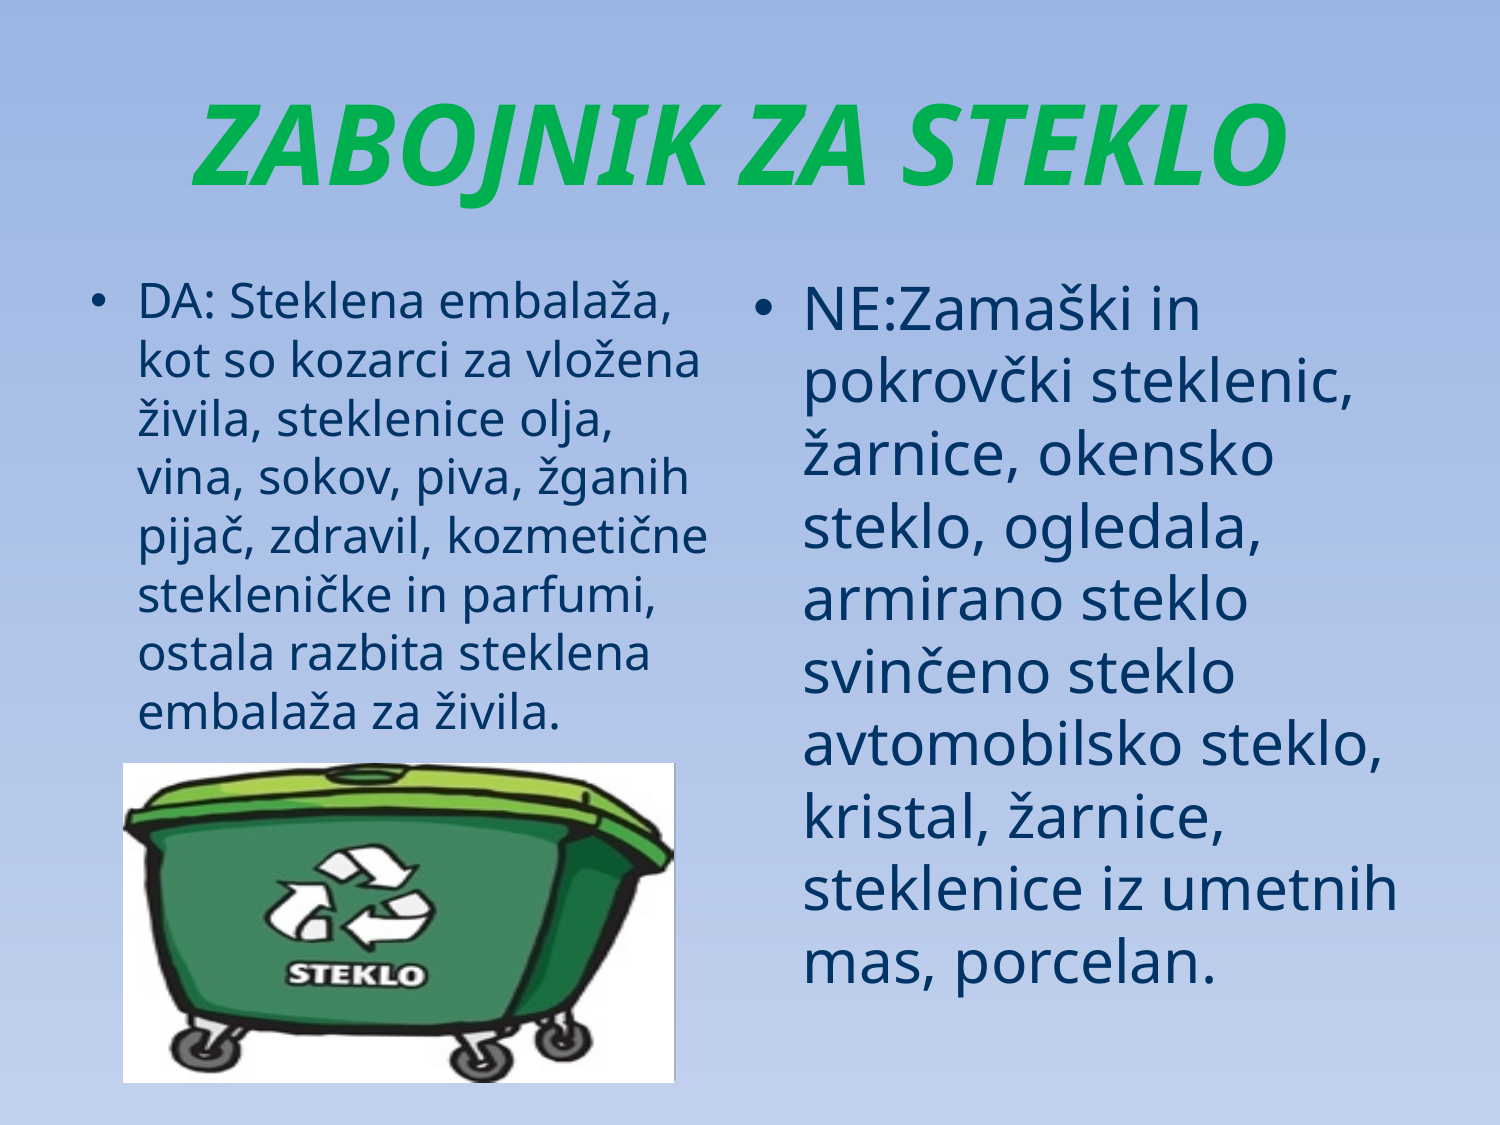

# ZABOJNIK ZA STEKLO
DA: Steklena embalaža, kot so kozarci za vložena živila, steklenice olja, vina, sokov, piva, žganih pijač, zdravil, kozmetične stekleničke in parfumi, ostala razbita steklena embalaža za živila.
NE:Zamaški in pokrovčki steklenic, žarnice, okensko steklo, ogledala, armirano steklo svinčeno steklo avtomobilsko steklo, kristal, žarnice, steklenice iz umetnih mas, porcelan.